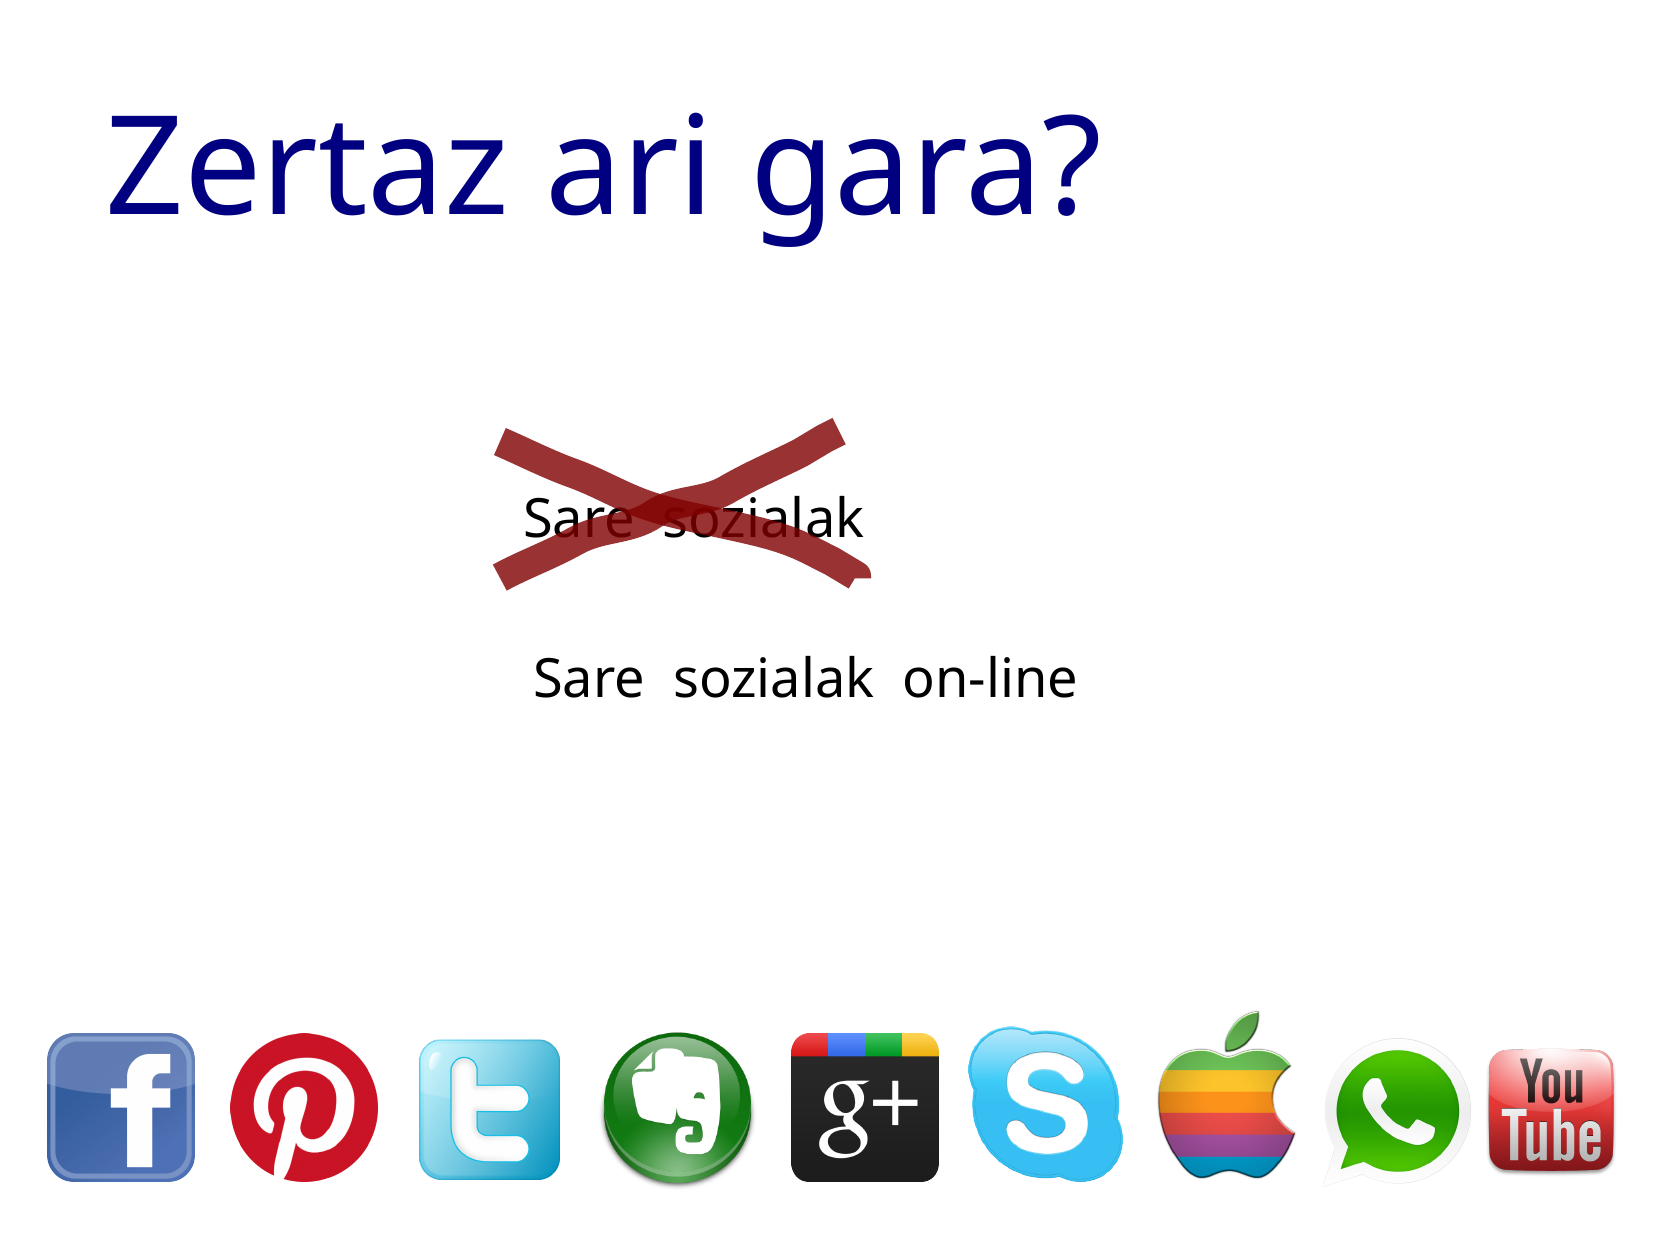

Zertaz ari gara?
Sare sozialak
Sare sozialak on-line